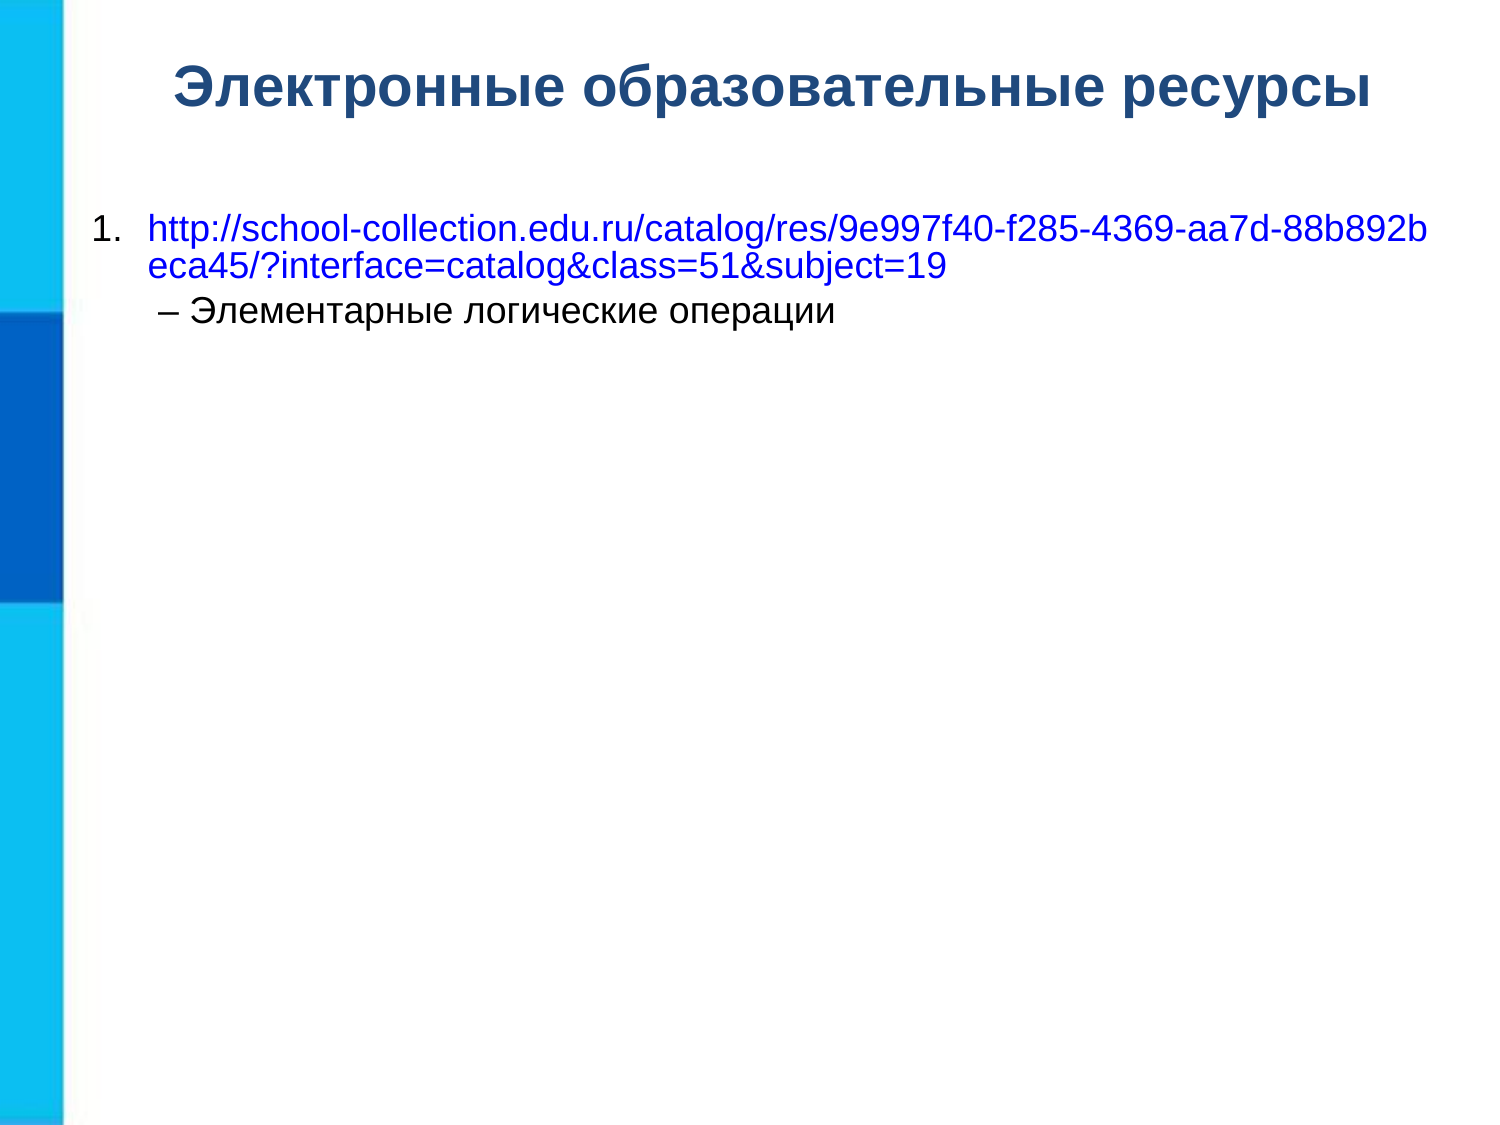

Электронные образовательные ресурсы
http://school-collection.edu.ru/catalog/res/9e997f40-f285-4369-aa7d-88b892beca45/?interface=catalog&class=51&subject=19 – Элементарные логические операции